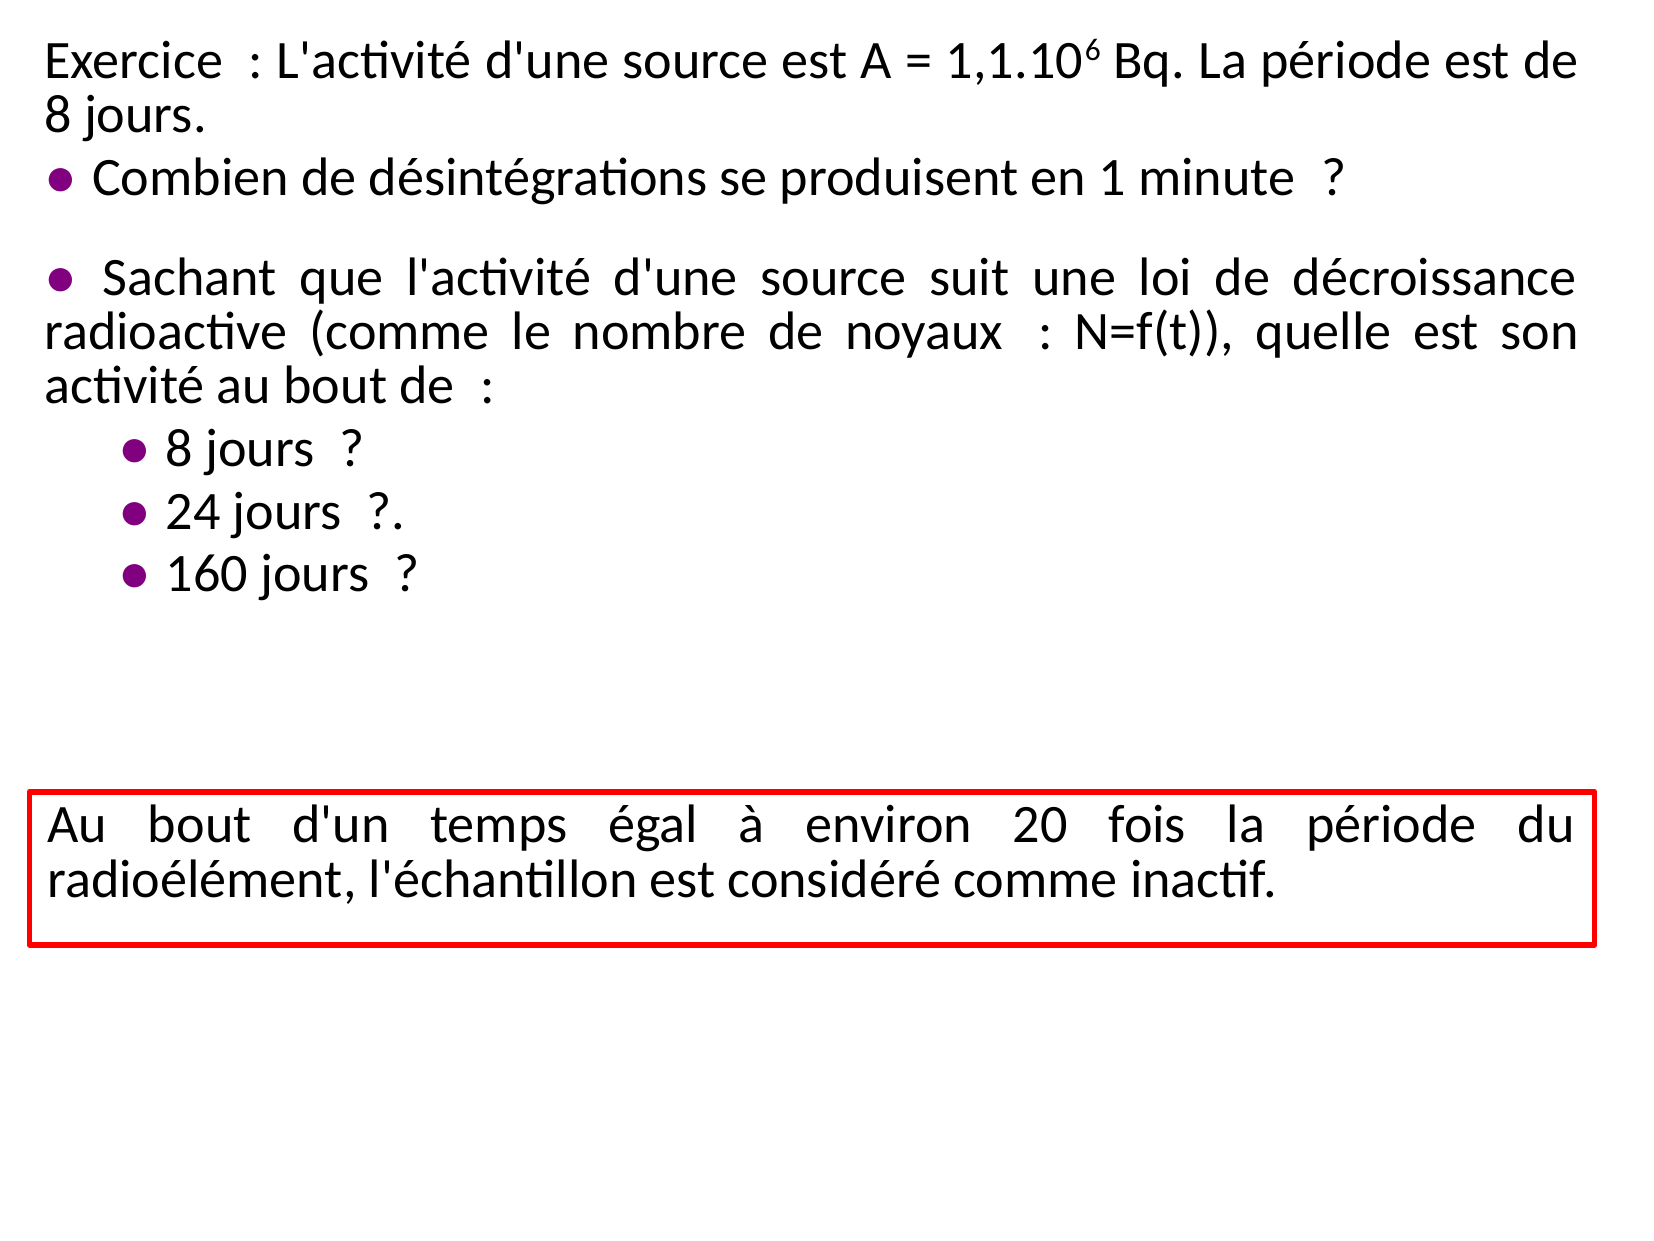

Exercice  : L'activité d'une source est A = 1,1.106 Bq. La période est de 8 jours.
● Combien de désintégrations se produisent en 1 minute  ?
● Sachant que l'activité d'une source suit une loi de décroissance radioactive (comme le nombre de noyaux  : N=f(t)), quelle est son activité au bout de  :
	● 8 jours  ?
	● 24 jours  ?.
	● 160 jours  ?
Au bout d'un temps égal à environ 20 fois la période du radioélément, l'échantillon est considéré comme inactif.